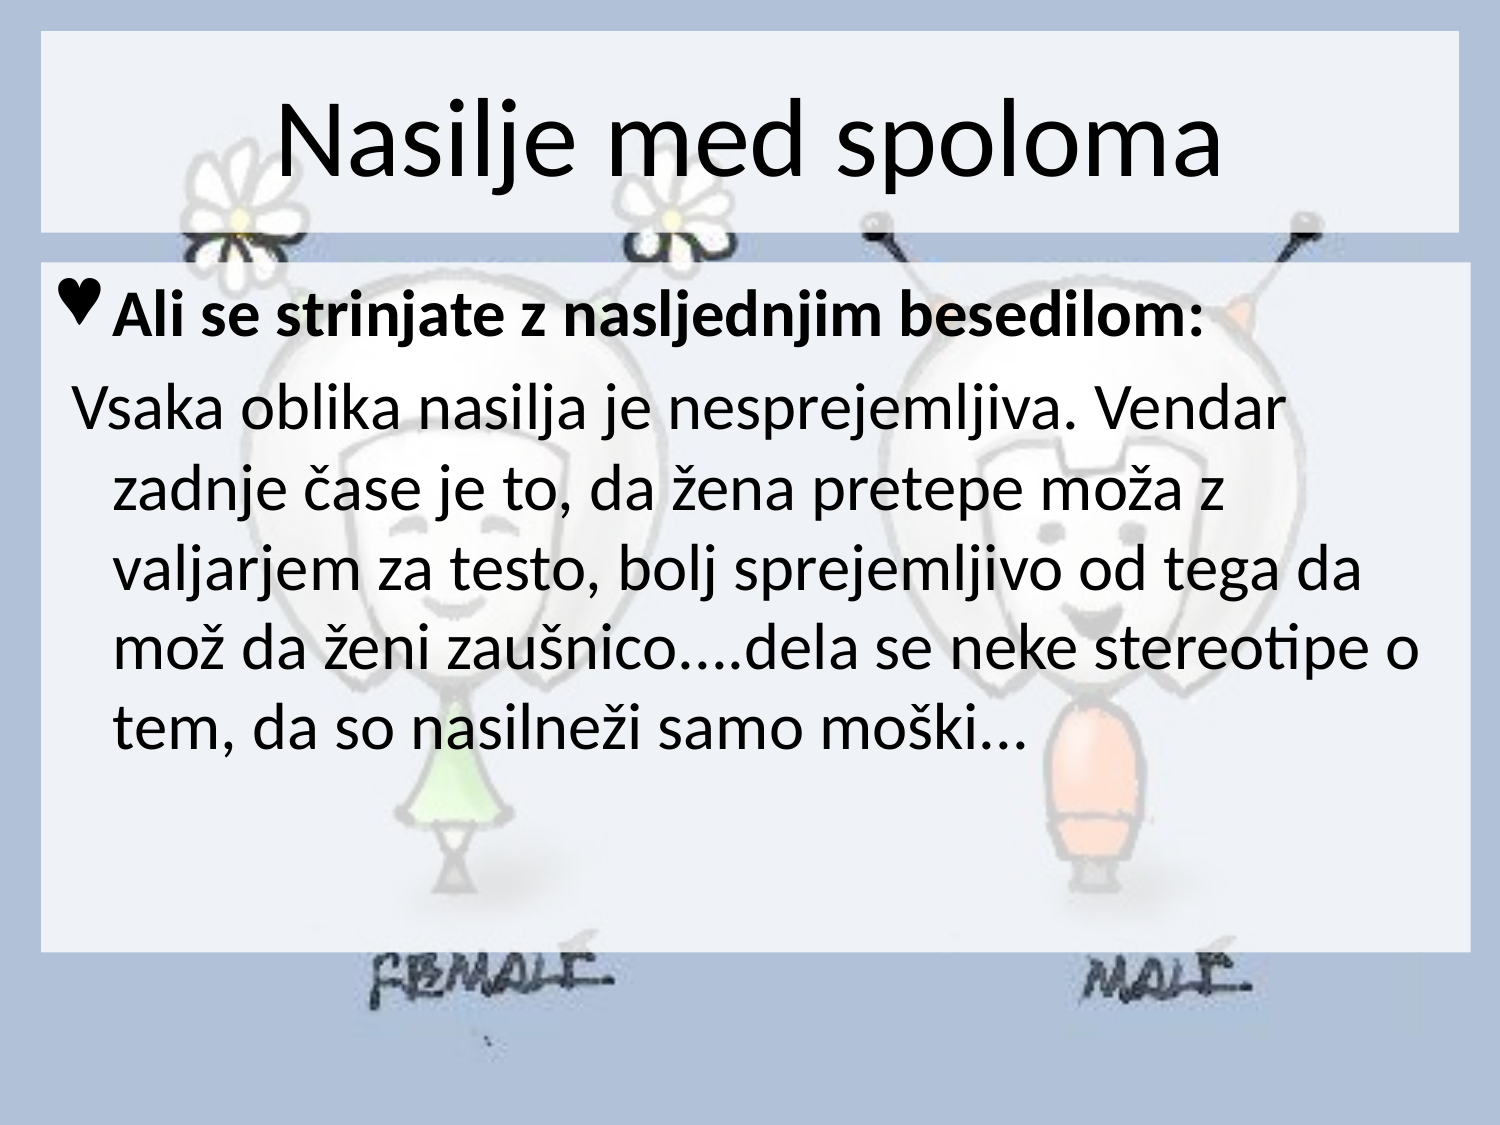

# Nasilje med spoloma
Ali se strinjate z nasljednjim besedilom:
 Vsaka oblika nasilja je nesprejemljiva. Vendar zadnje čase je to, da žena pretepe moža z valjarjem za testo, bolj sprejemljivo od tega da mož da ženi zaušnico....dela se neke stereotipe o tem, da so nasilneži samo moški...